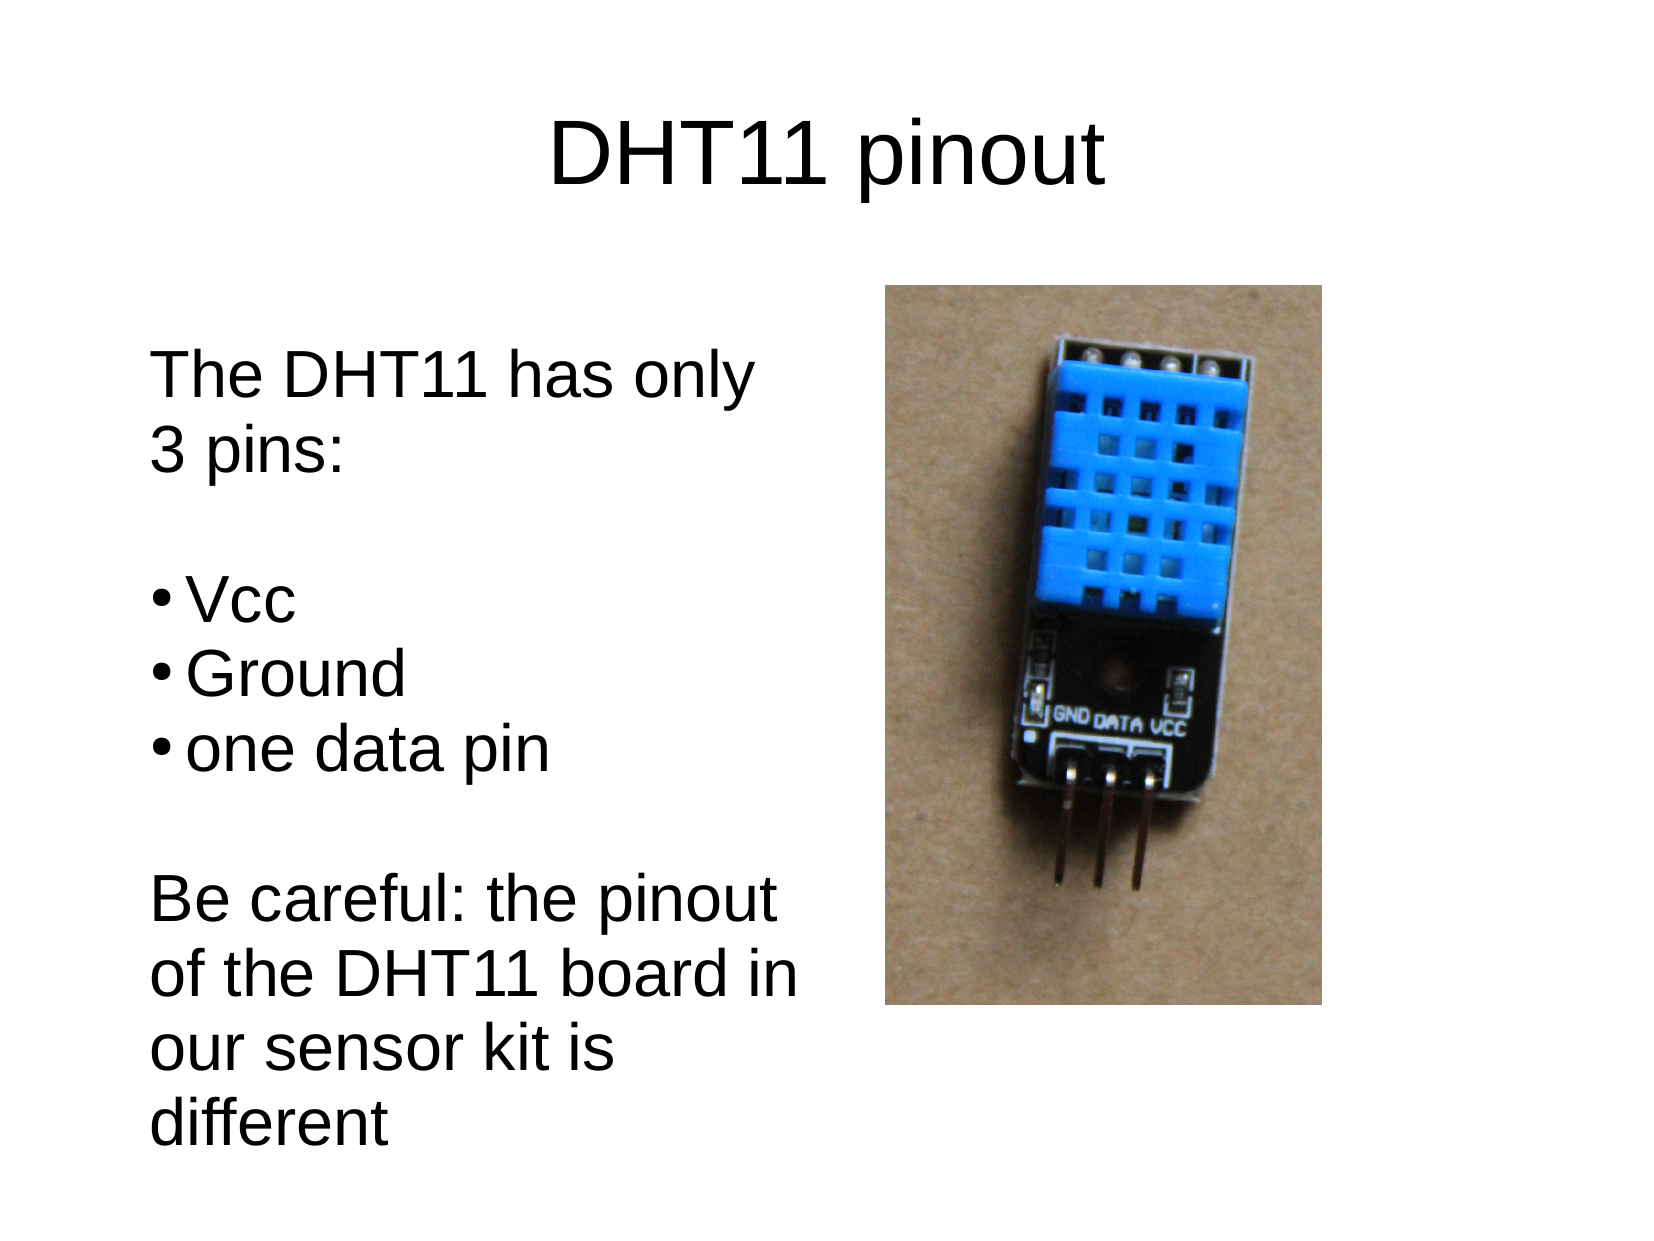

# DHT11 pinout
The DHT11 has only
3 pins:
Vcc
Ground
one data pin
Be careful: the pinout of the DHT11 board in our sensor kit is different